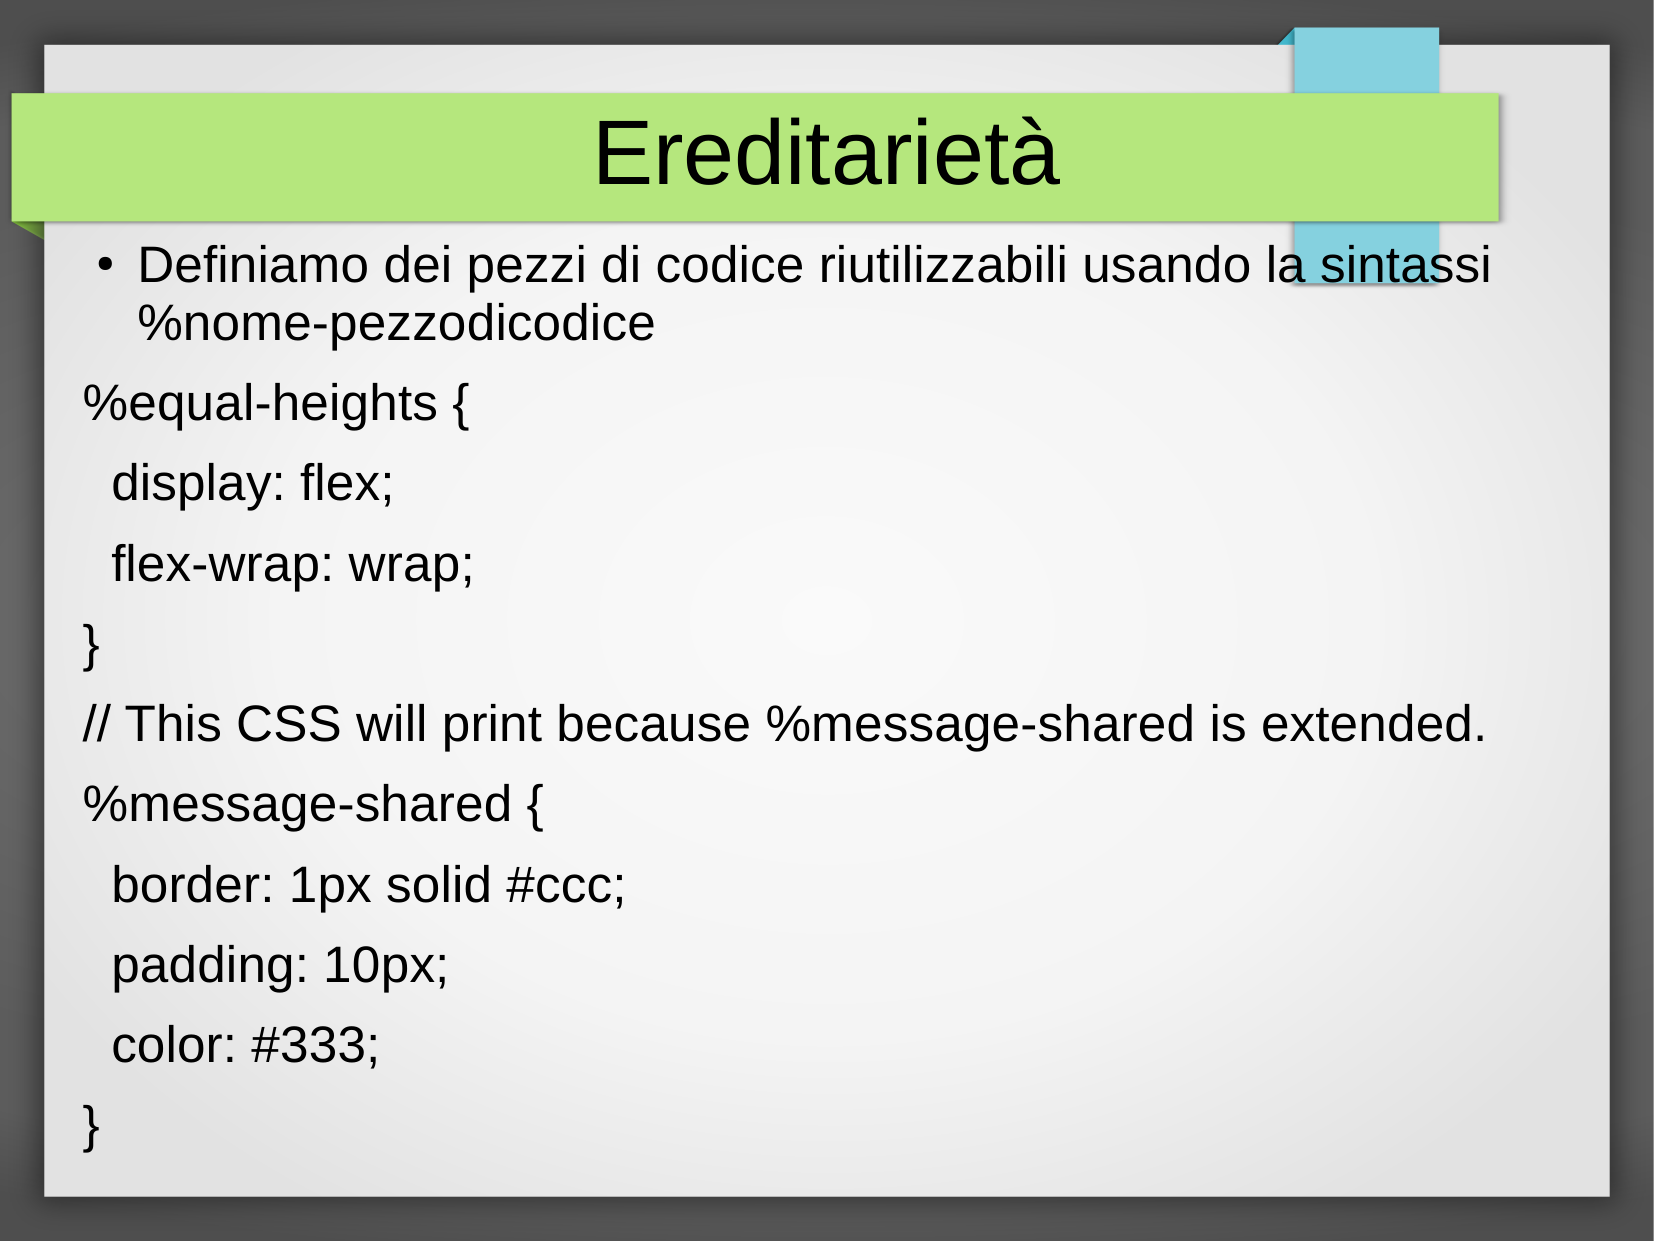

# Ereditarietà
Definiamo dei pezzi di codice riutilizzabili usando la sintassi %nome-pezzodicodice
%equal-heights {
 display: flex;
 flex-wrap: wrap;
}
// This CSS will print because %message-shared is extended.
%message-shared {
 border: 1px solid #ccc;
 padding: 10px;
 color: #333;
}